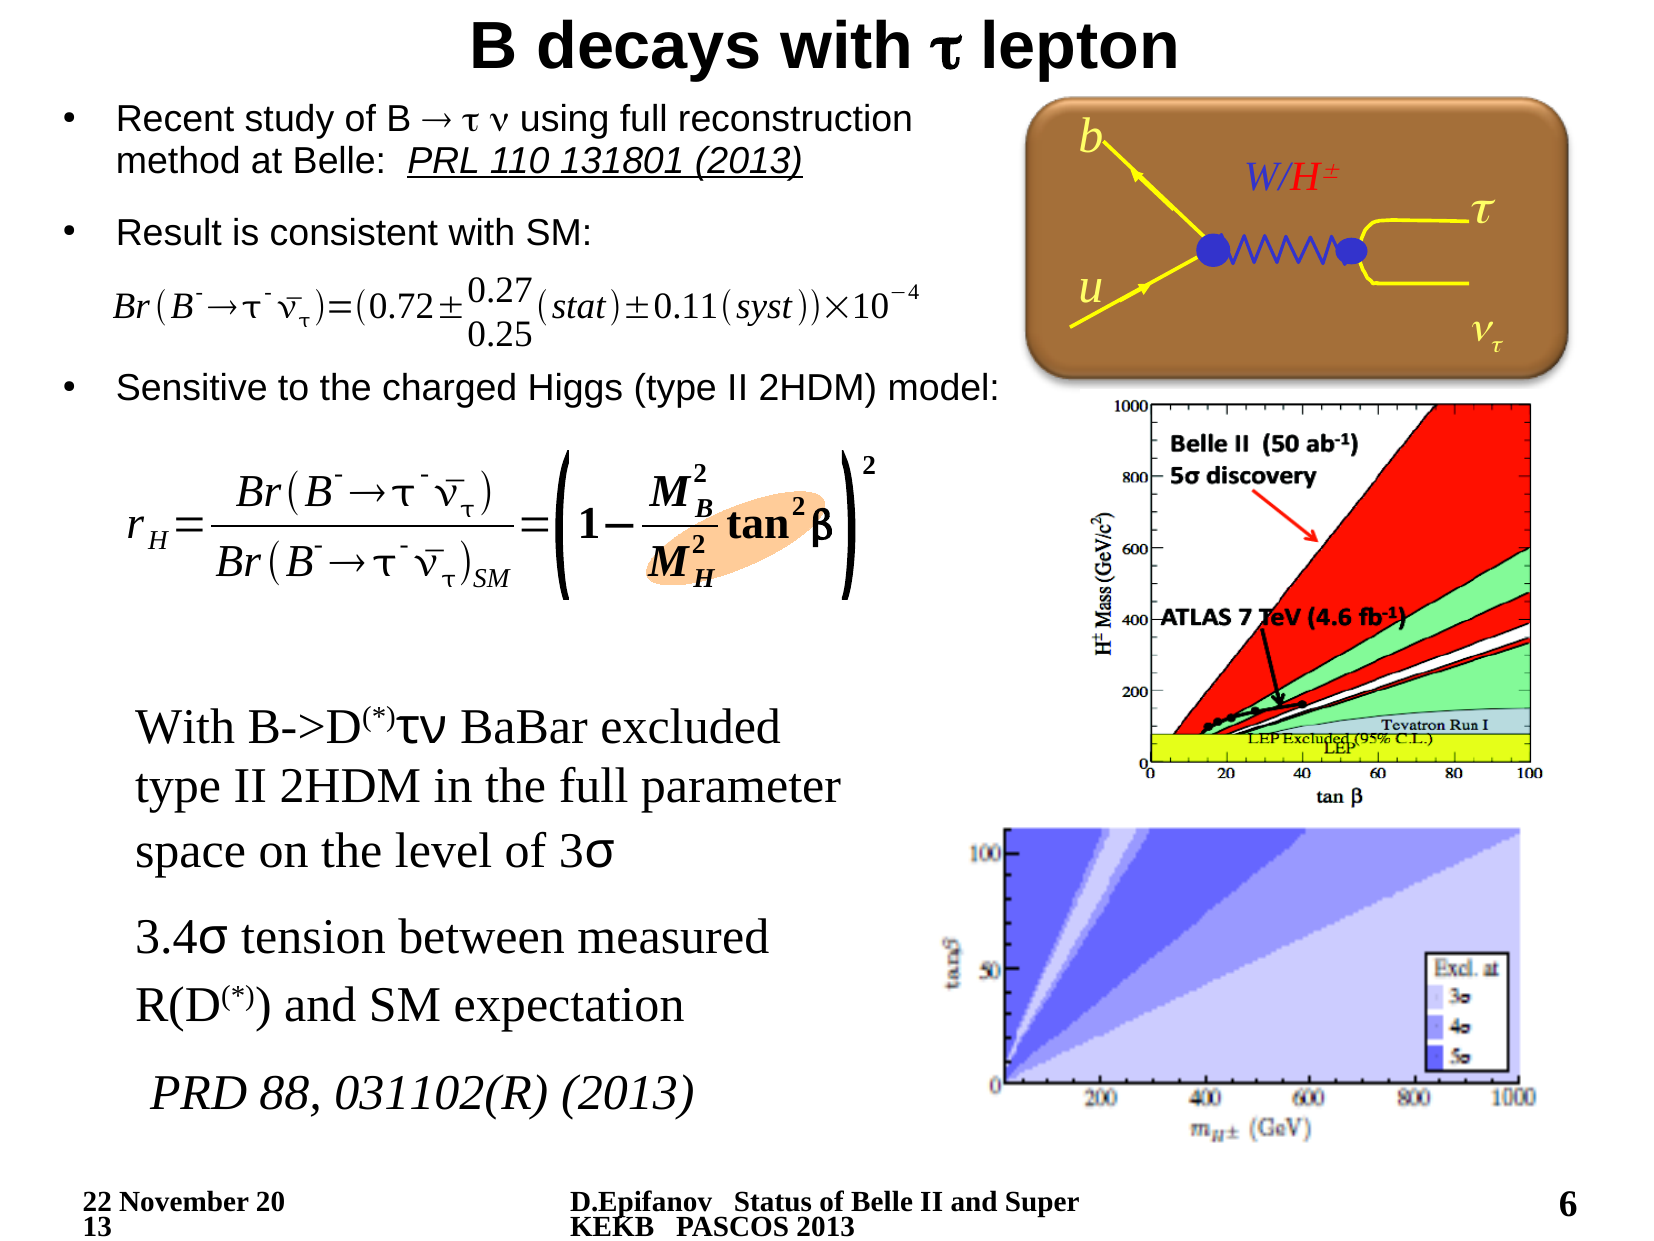

# B decays with  lepton
b
u


W/H
Recent study of B    using full reconstruction method at Belle: PRL 110 131801 (2013)
Result is consistent with SM:
Sensitive to the charged Higgs (type II 2HDM) model:
With B->D(*)τν BaBar excluded
type II 2HDM in the full parameter
space on the level of 3σ
3.4σ tension between measured
R(D(*)) and SM expectation
PRD 88, 031102(R) (2013)
6
22 November 2013
D.Epifanov Status of Belle II and SuperKEKB PASCOS 2013